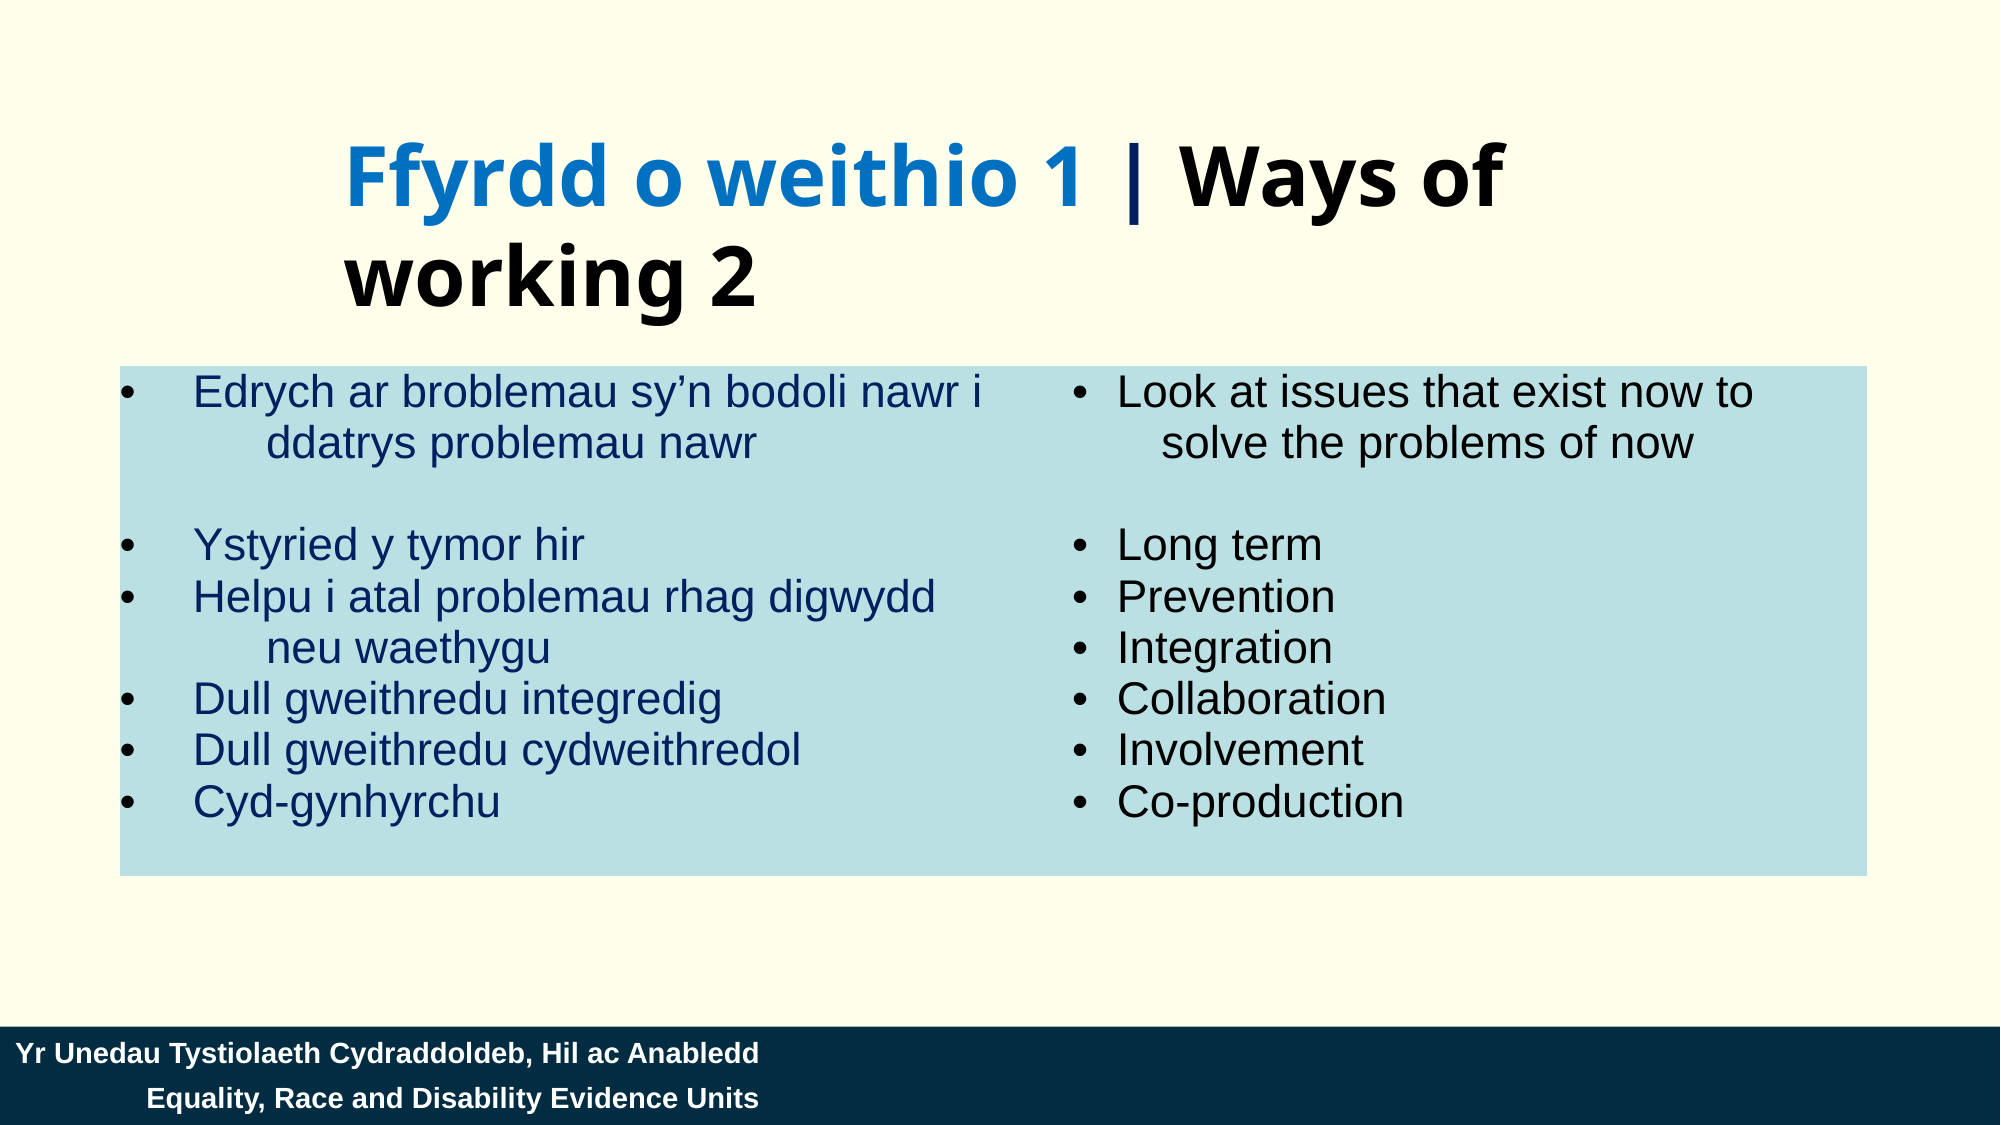

Ffyrdd o weithio 1 | Ways of working 2
| Edrych ar broblemau sy’n bodoli nawr i ddatrys problemau nawr Ystyried y tymor hir Helpu i atal problemau rhag digwydd neu waethygu Dull gweithredu integredig Dull gweithredu cydweithredol Cyd-gynhyrchu |
| --- |
| Look at issues that exist now to solve the problems of now Long term Prevention Integration Collaboration Involvement Co-production |
| --- |
Yr Unedau Tystiolaeth Cydraddoldeb, Hil ac Anabledd
Equality, Race and Disability Evidence Units